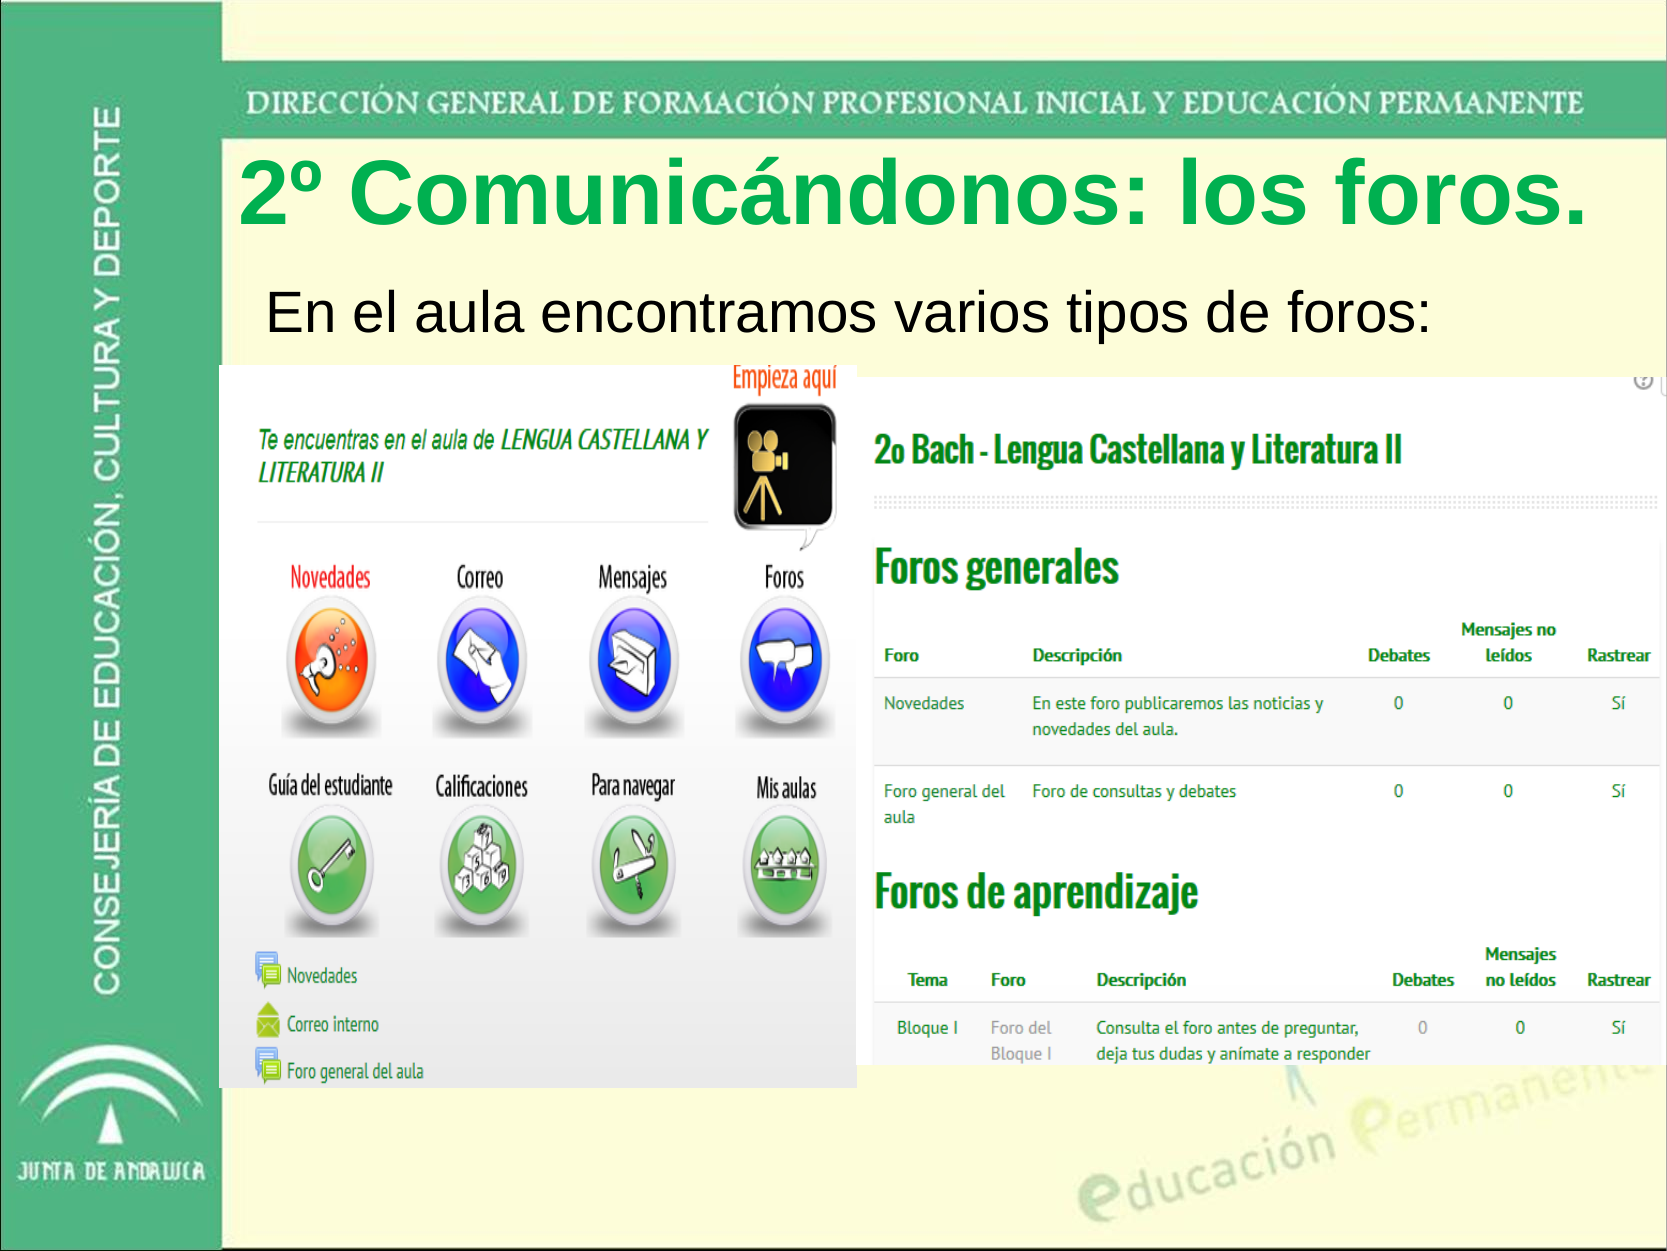

# 2º Comunicándonos: los foros.
En el aula encontramos varios tipos de foros: